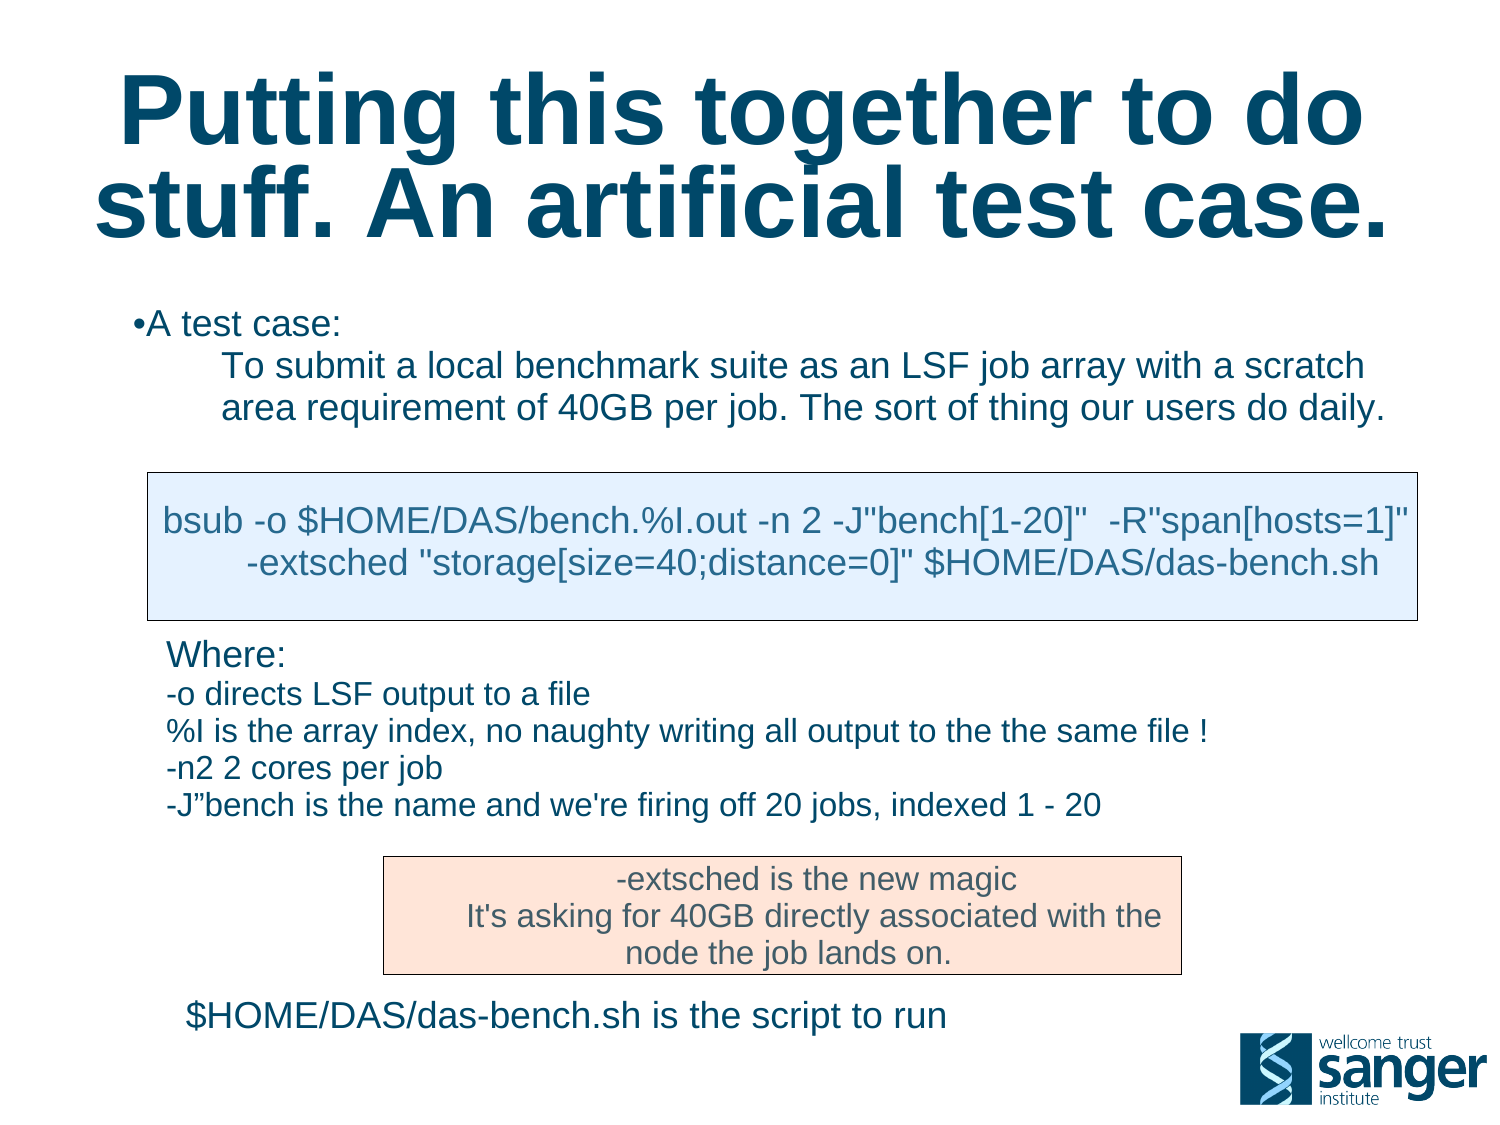

# Putting this together to do stuff. An artificial test case.
A test case:
To submit a local benchmark suite as an LSF job array with a scratch
area requirement of 40GB per job. The sort of thing our users do daily.
bsub -o $HOME/DAS/bench.%I.out -n 2 -J"bench[1-20]" -R"span[hosts=1]"
 -extsched "storage[size=40;distance=0]" $HOME/DAS/das-bench.sh
Where:
-o directs LSF output to a file
%I is the array index, no naughty writing all output to the the same file !
-n2 2 cores per job
-J”bench is the name and we're firing off 20 jobs, indexed 1 - 20
			-extsched is the new magic
		It's asking for 40GB directly associated with the
		 	 node the job lands on.
$HOME/DAS/das-bench.sh is the script to run